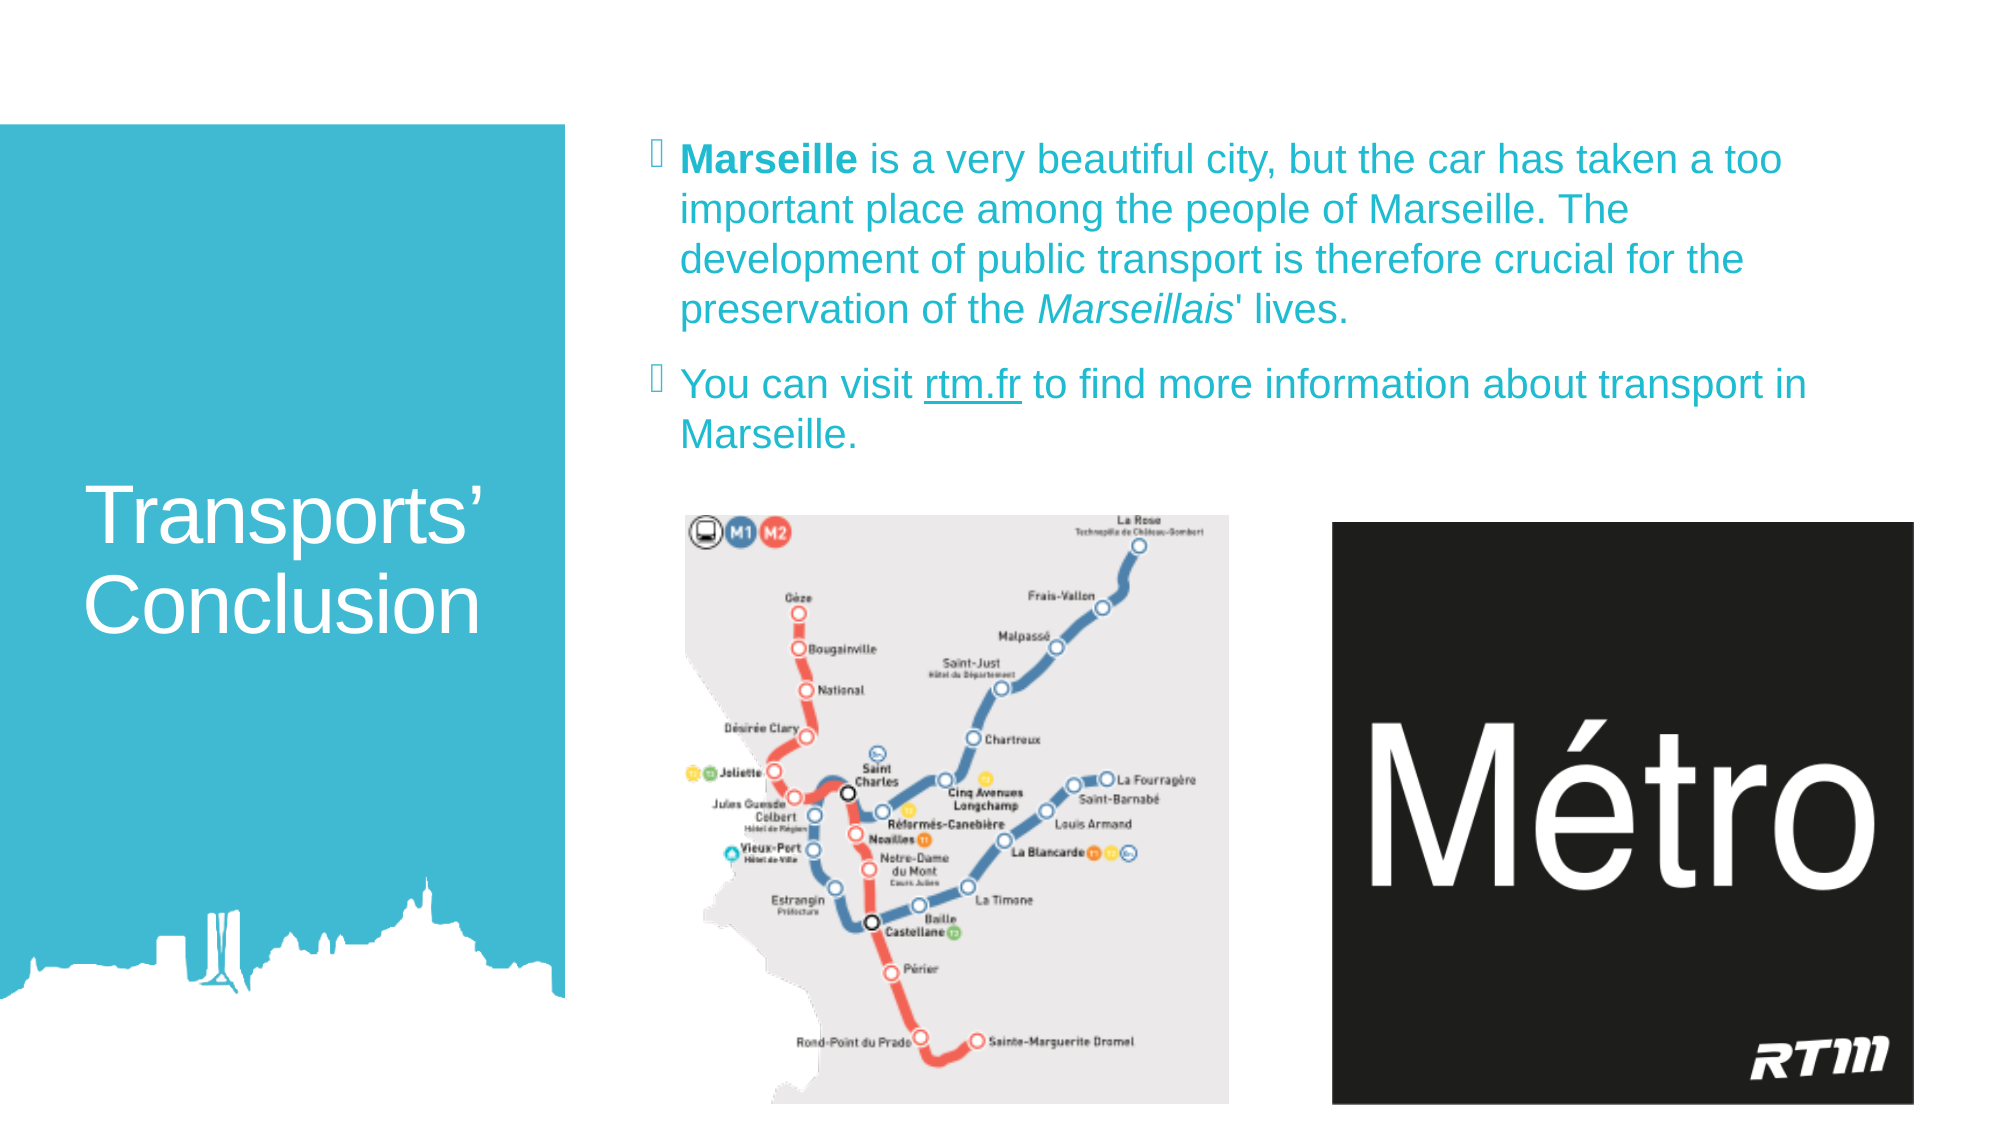

Marseille is a very beautiful city, but the car has taken a too important place among the people of Marseille. The development of public transport is therefore crucial for the preservation of the Marseillais' lives.
You can visit rtm.fr to find more information about transport in Marseille.
# Transports’ Conclusion